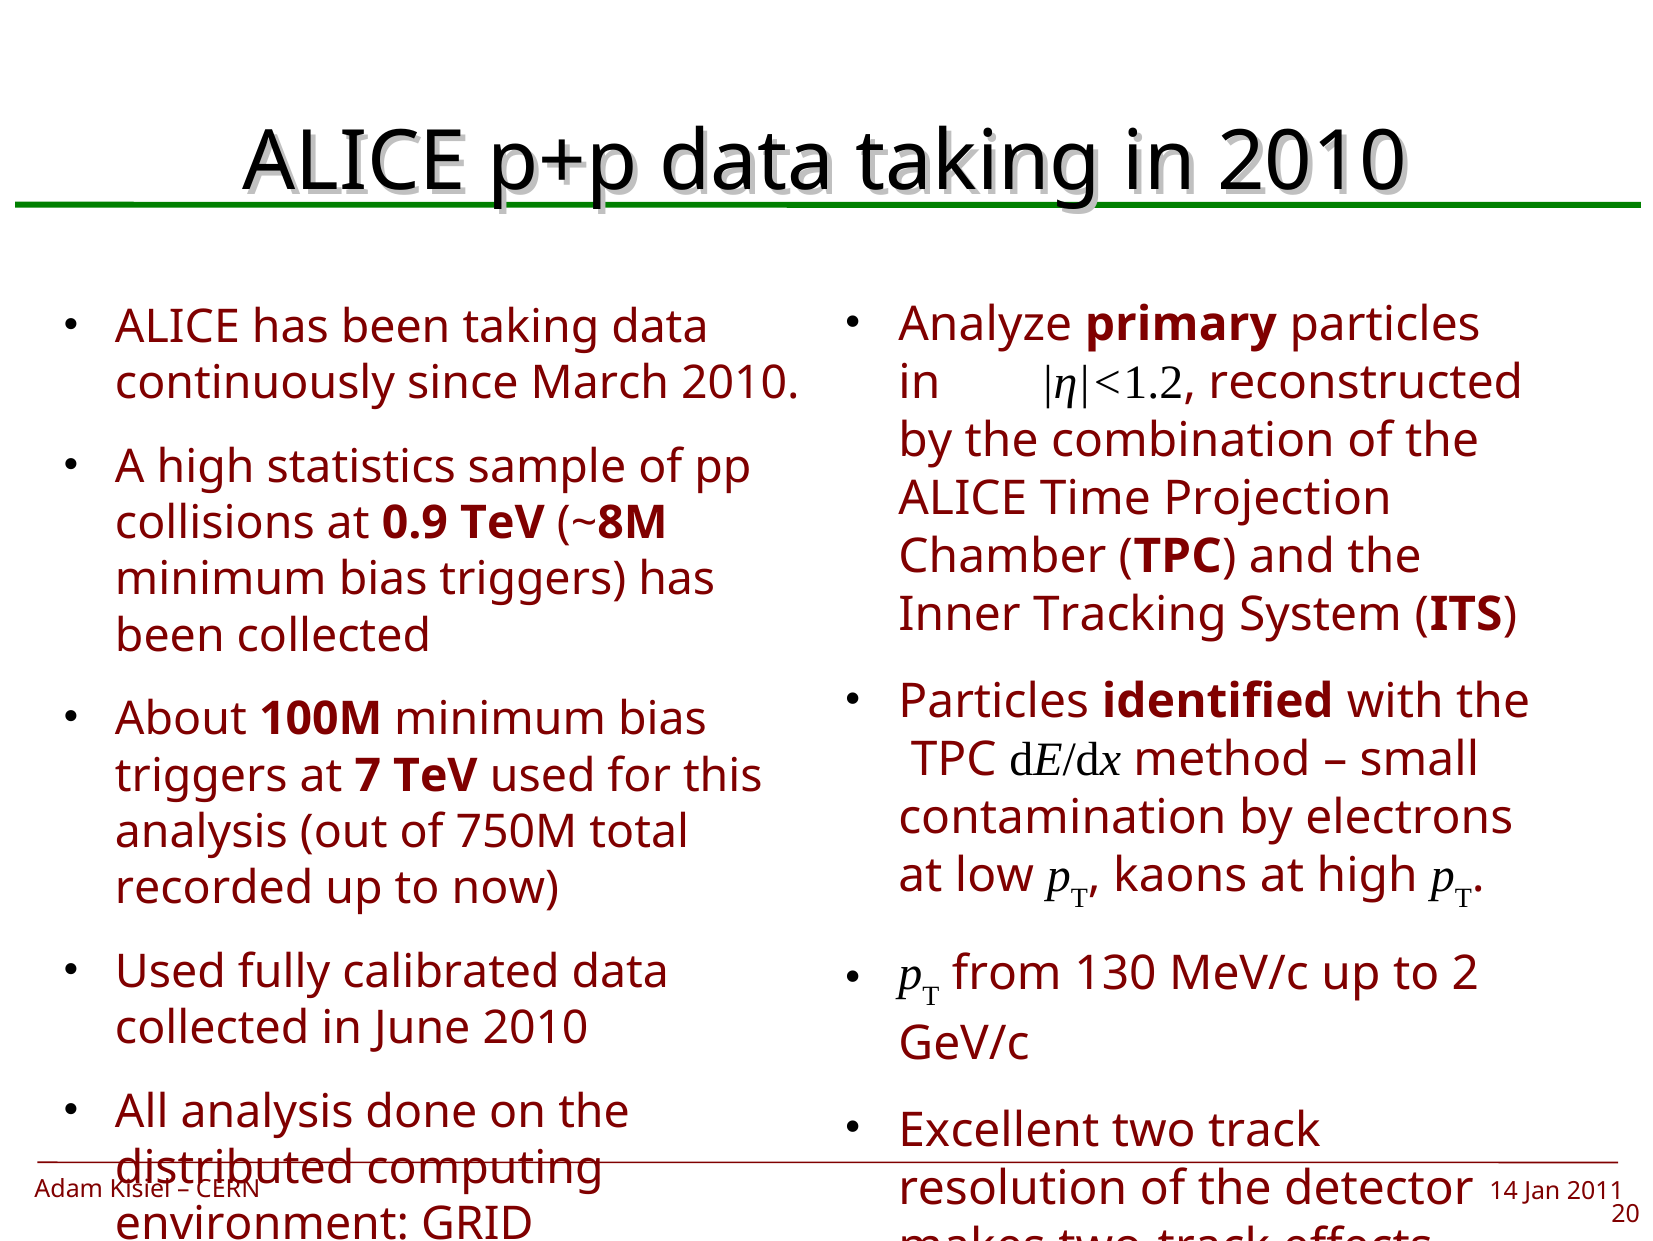

# ALICE p+p data taking in 2010
Analyze primary particles in |η|<1.2, reconstructed by the combination of the ALICE Time Projection Chamber (TPC) and the Inner Tracking System (ITS)
Particles identified with the TPC dE/dx method – small contamination by electrons at low pT, kaons at high pT.
pT from 130 MeV/c up to 2 GeV/c
Excellent two track resolution of the detector makes two-track effects negligible
ALICE has been taking data continuously since March 2010.
A high statistics sample of pp collisions at 0.9 TeV (~8M minimum bias triggers) has been collected
About 100M minimum bias triggers at 7 TeV used for this analysis (out of 750M total recorded up to now)
Used fully calibrated data collected in June 2010
All analysis done on the distributed computing environment: GRID